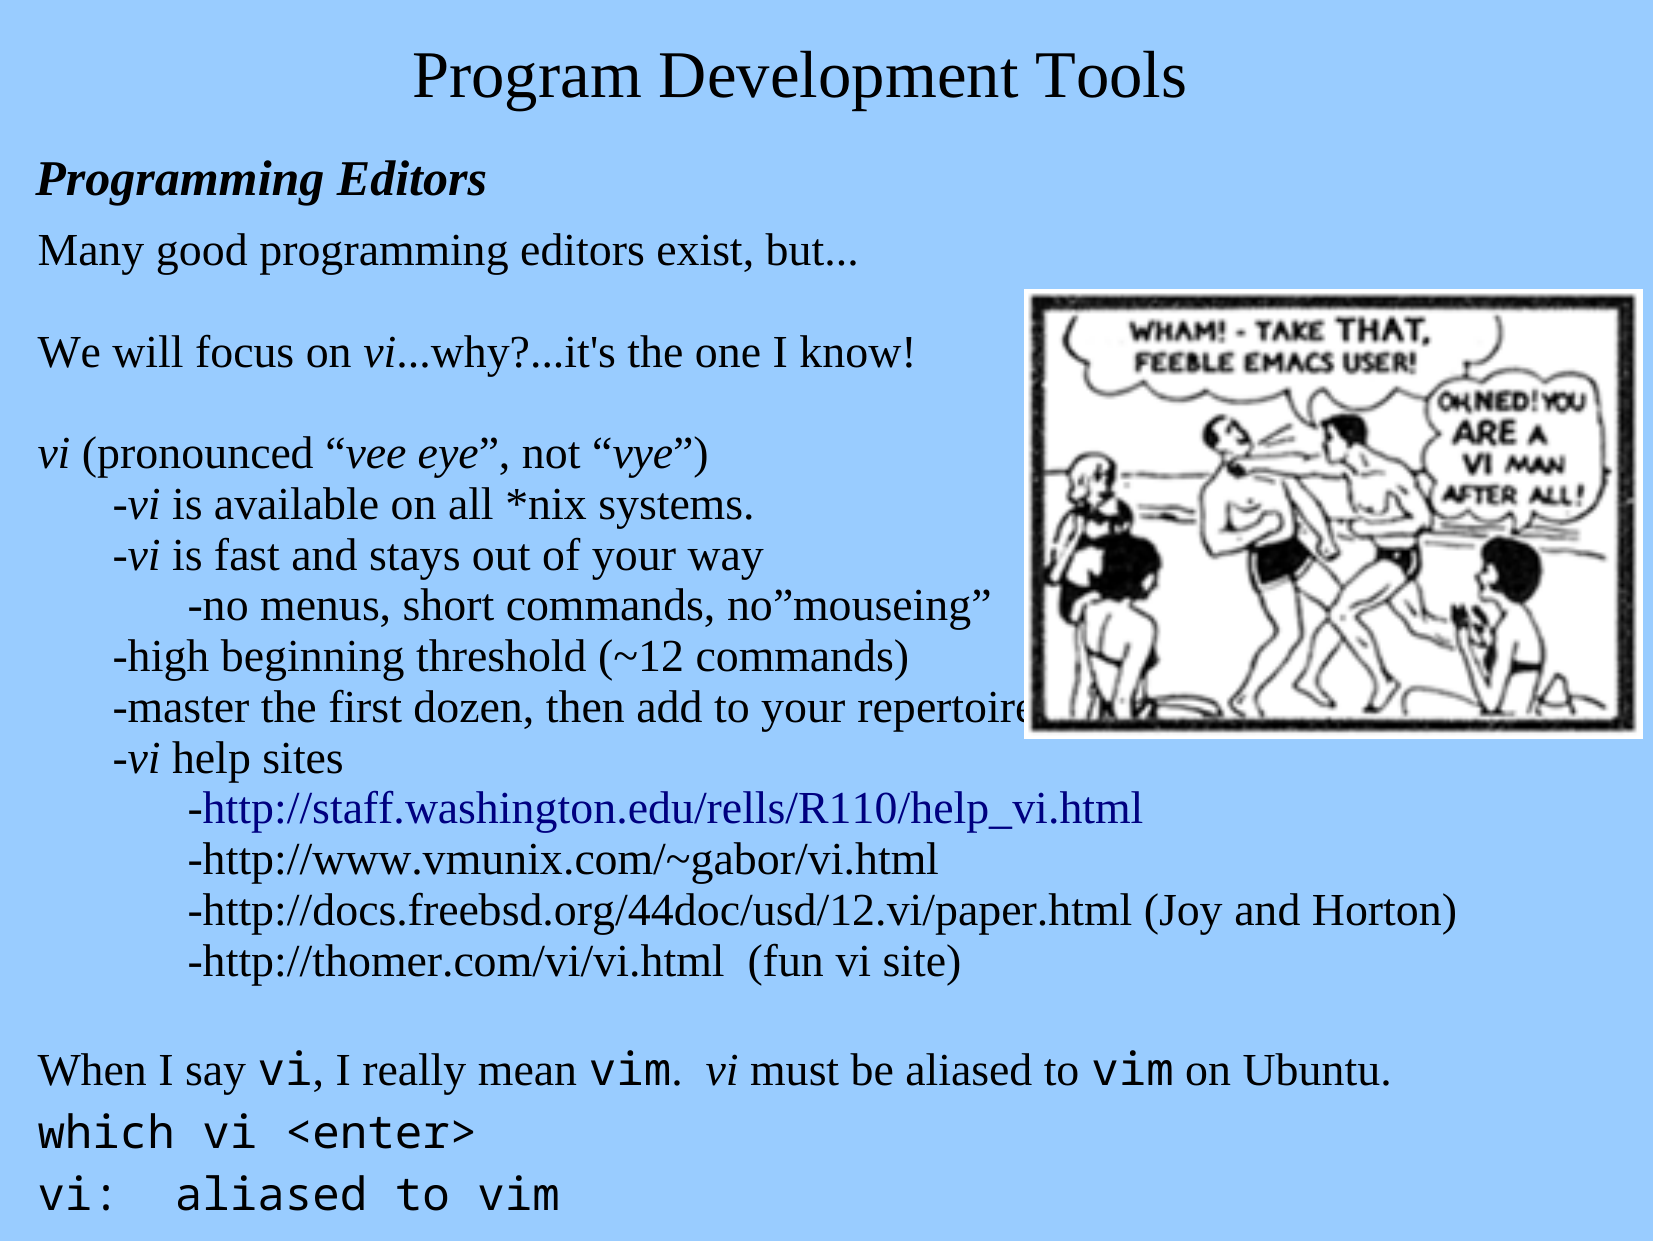

Program Development Tools
Programming Editors
Many good programming editors exist, but...
We will focus on vi...why?...it's the one I know!
vi (pronounced “vee eye”, not “vye”)
	-vi is available on all *nix systems.
	-vi is fast and stays out of your way
		-no menus, short commands, no”mouseing”
	-high beginning threshold (~12 commands)
	-master the first dozen, then add to your repertoire
	-vi help sites
		-http://staff.washington.edu/rells/R110/help_vi.html
		-http://www.vmunix.com/~gabor/vi.html
		-http://docs.freebsd.org/44doc/usd/12.vi/paper.html (Joy and Horton)
		-http://thomer.com/vi/vi.html (fun vi site)
When I say vi, I really mean vim. vi must be aliased to vim on Ubuntu.
which vi <enter>
vi: aliased to vim